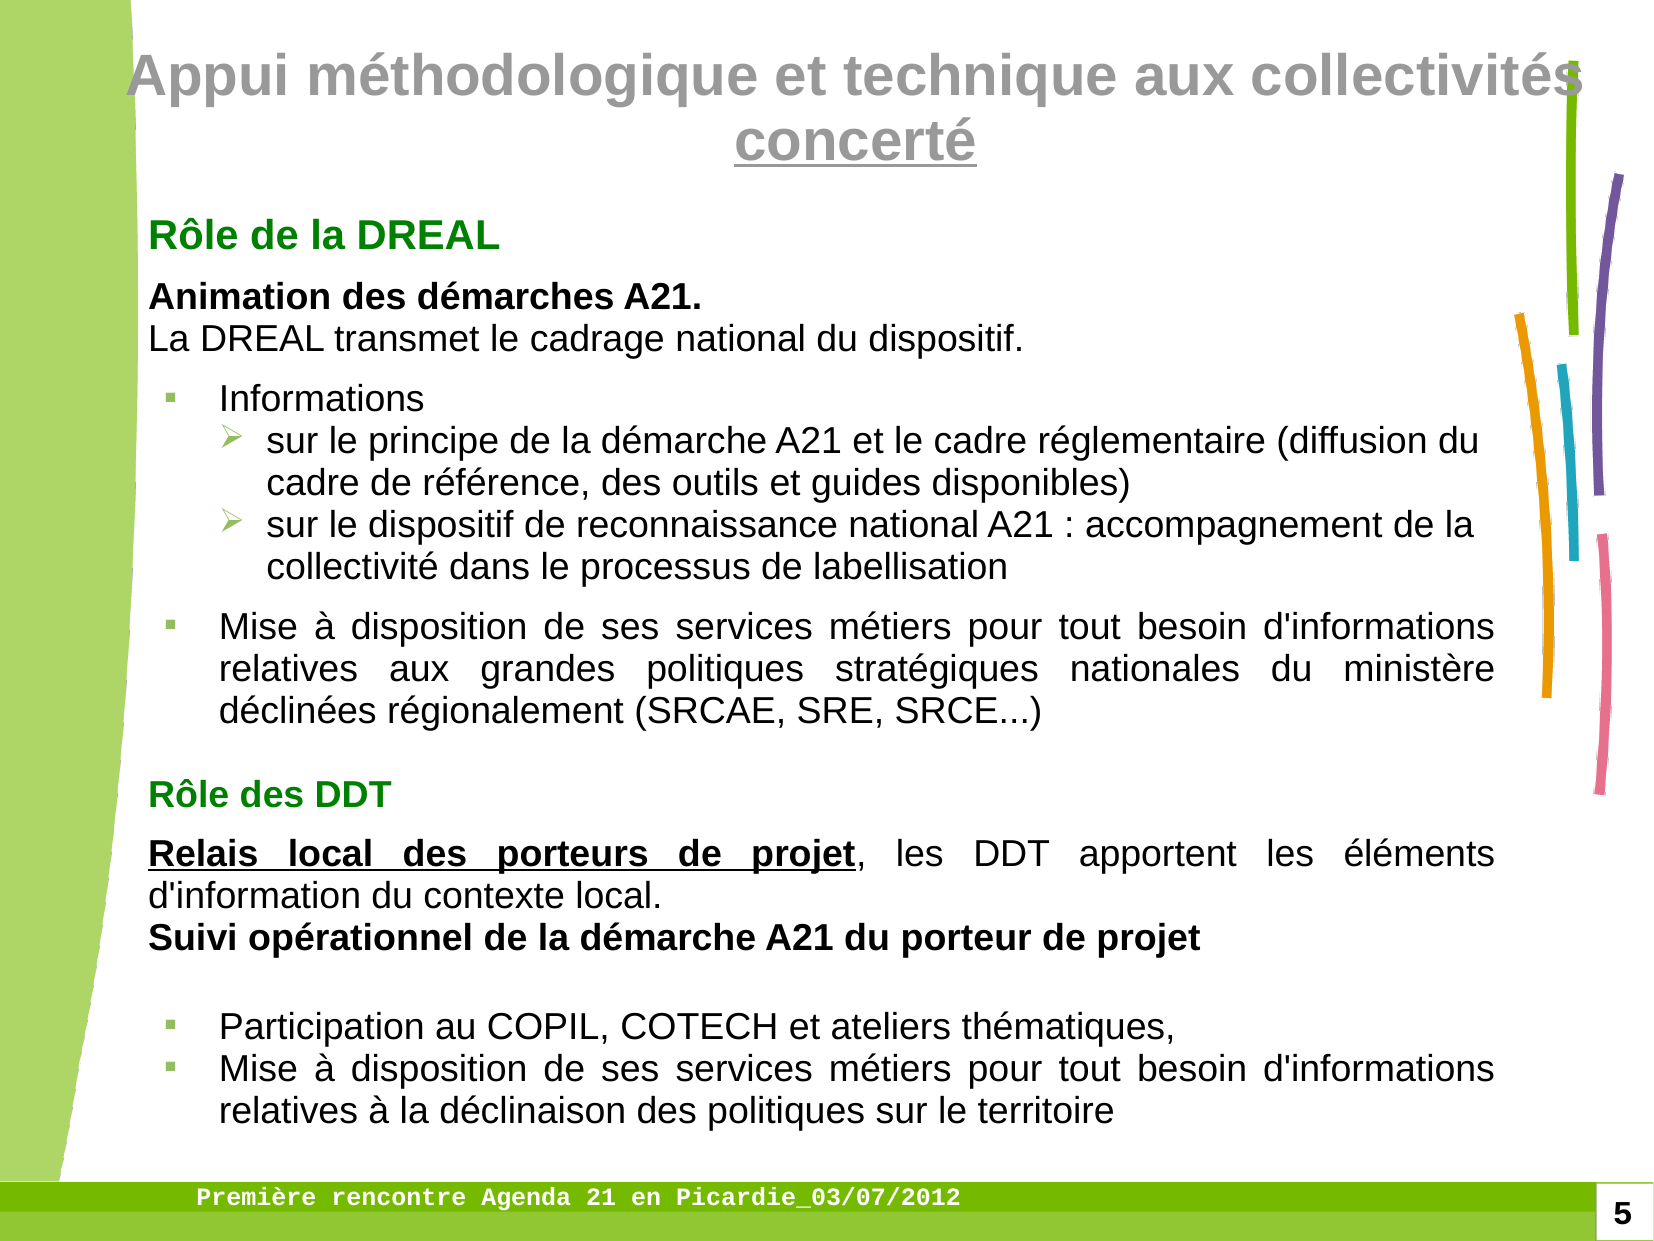

# Appui méthodologique et technique aux collectivités concerté
Rôle de la DREAL
Animation des démarches A21.
La DREAL transmet le cadrage national du dispositif.
Informations
sur le principe de la démarche A21 et le cadre réglementaire (diffusion du cadre de référence, des outils et guides disponibles)
sur le dispositif de reconnaissance national A21 : accompagnement de la collectivité dans le processus de labellisation
Mise à disposition de ses services métiers pour tout besoin d'informations relatives aux grandes politiques stratégiques nationales du ministère déclinées régionalement (SRCAE, SRE, SRCE...)
Rôle des DDT
Relais local des porteurs de projet, les DDT apportent les éléments d'information du contexte local.
Suivi opérationnel de la démarche A21 du porteur de projet
Participation au COPIL, COTECH et ateliers thématiques,
Mise à disposition de ses services métiers pour tout besoin d'informations relatives à la déclinaison des politiques sur le territoire
5